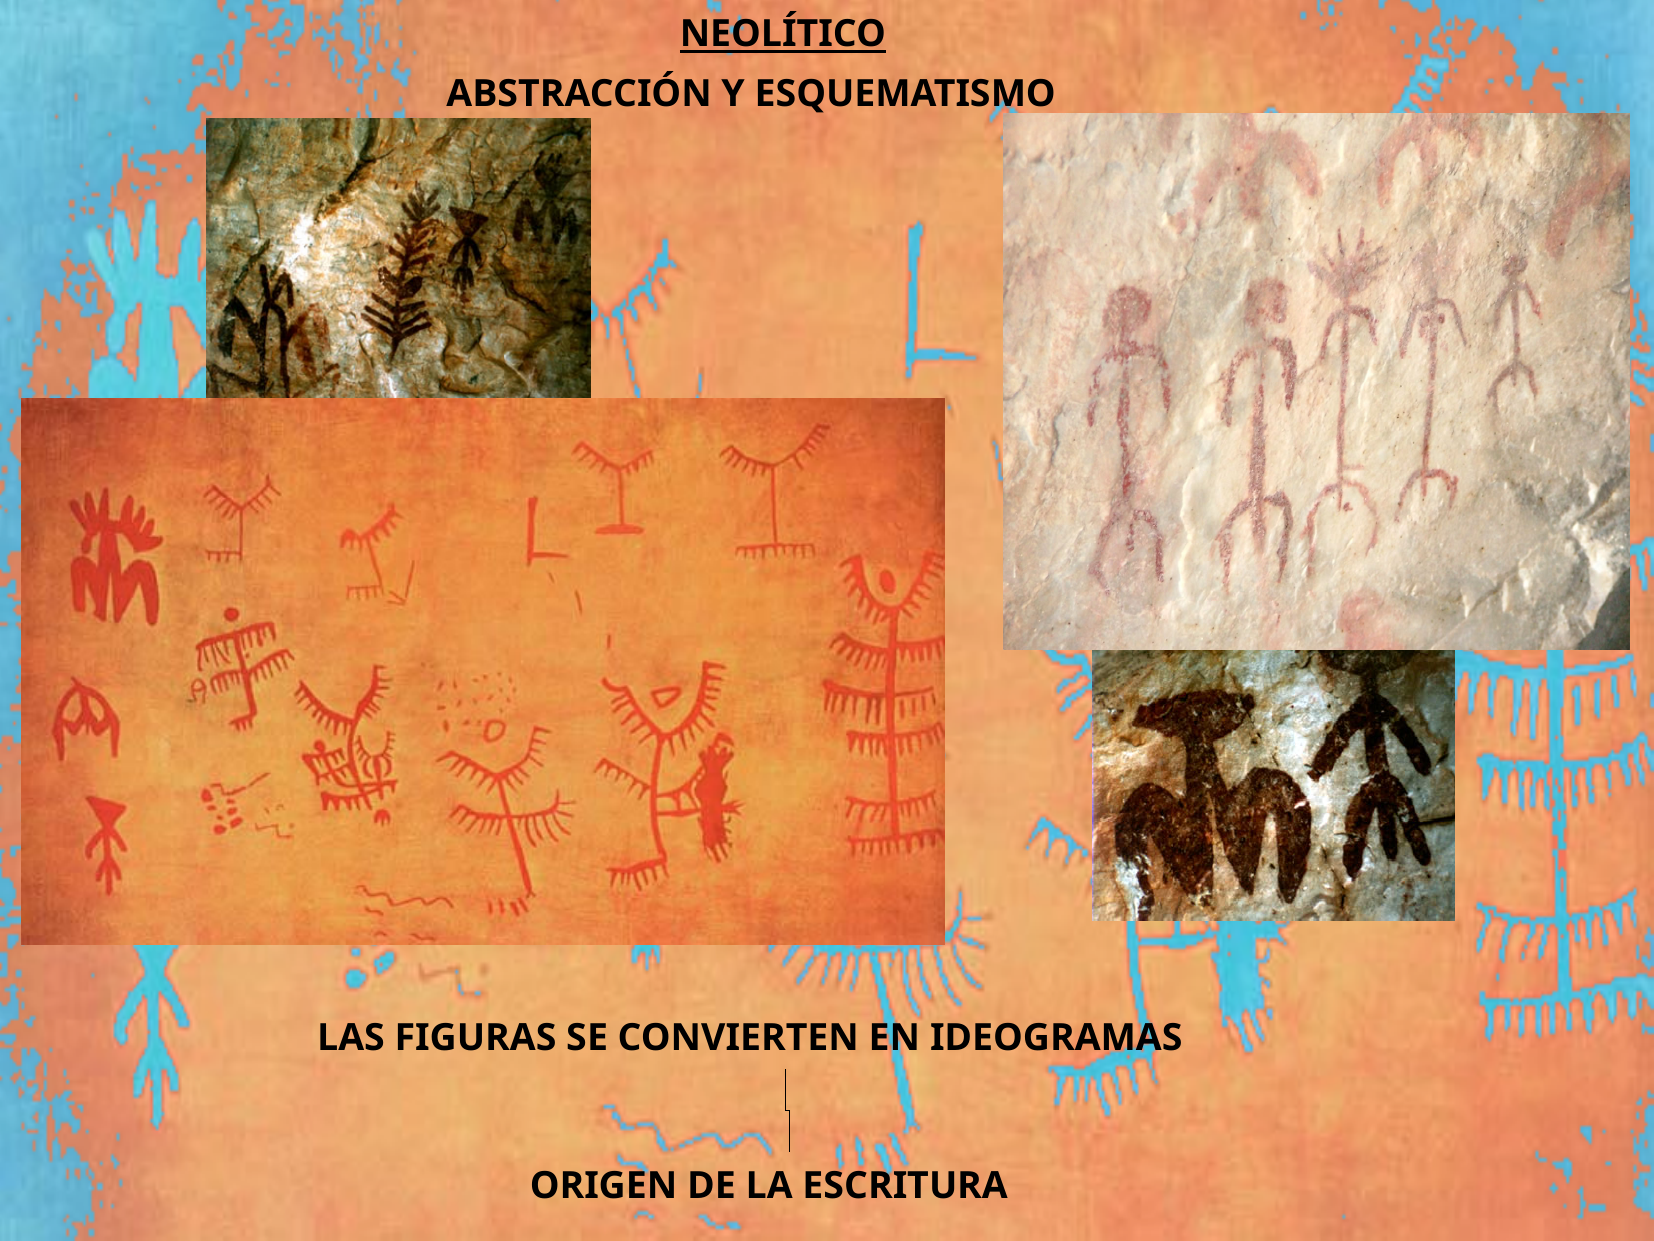

NEOLÍTICO
ABSTRACCIÓN Y ESQUEMATISMO
LAS FIGURAS SE CONVIERTEN EN IDEOGRAMAS
ORIGEN DE LA ESCRITURA